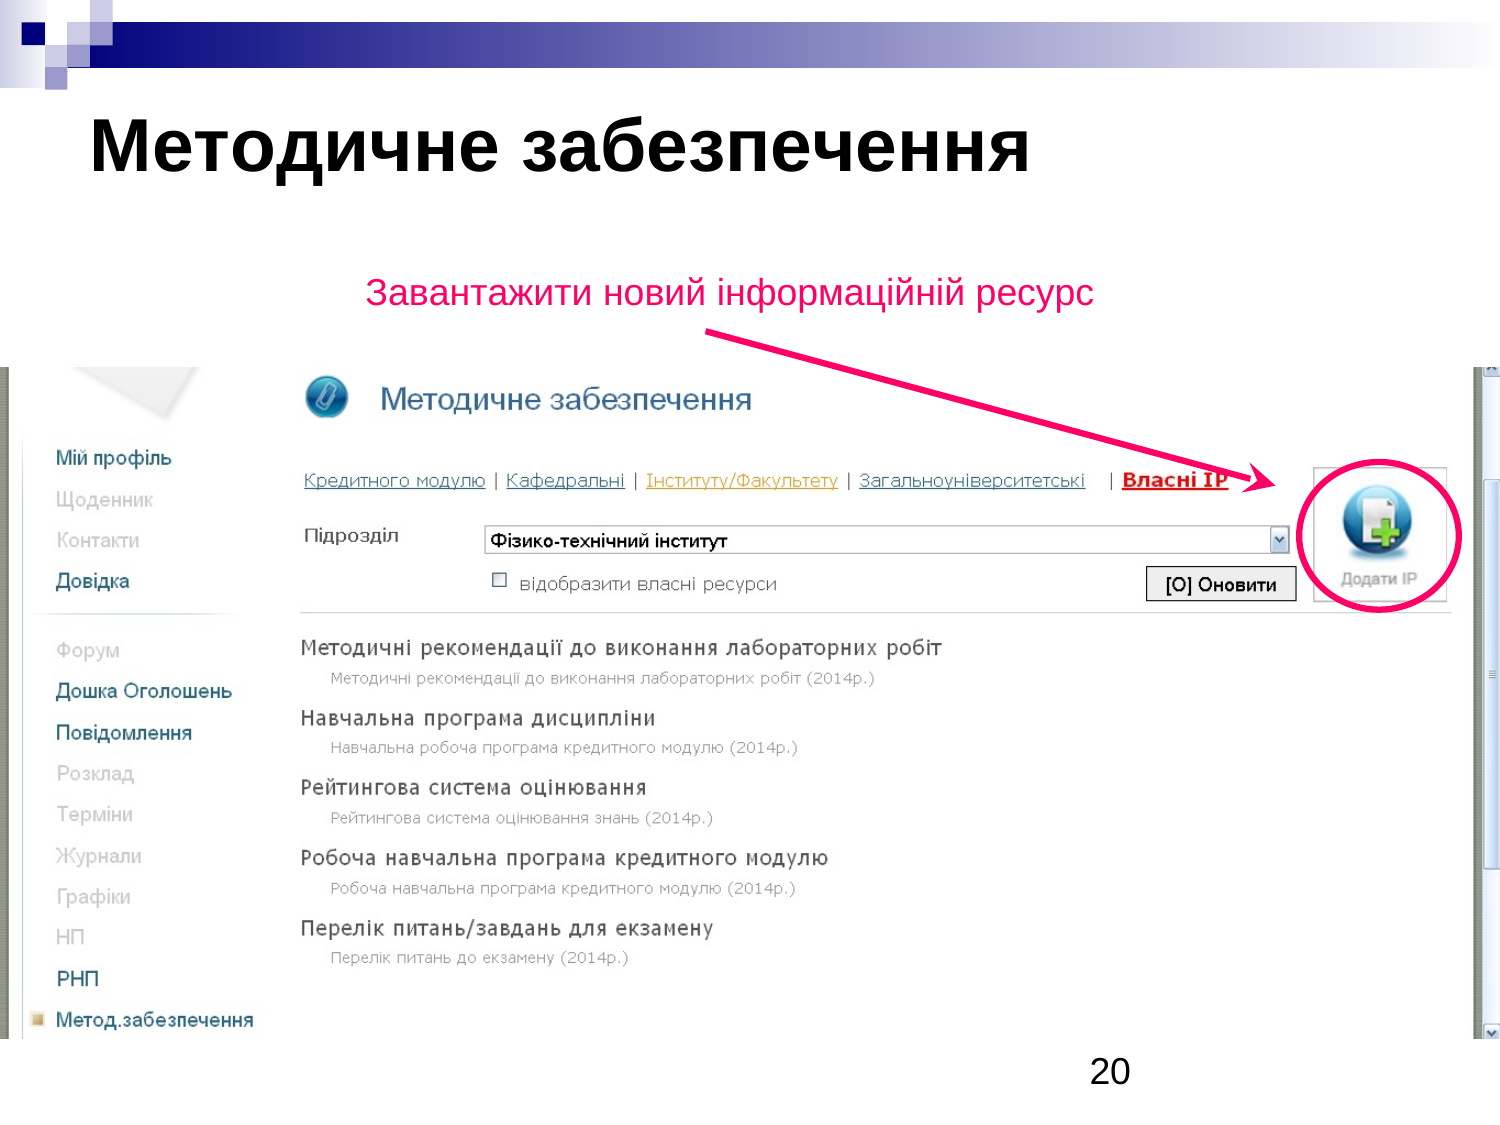

# Методичне забезпечення
Завантажити новий інформаційній ресурс
20